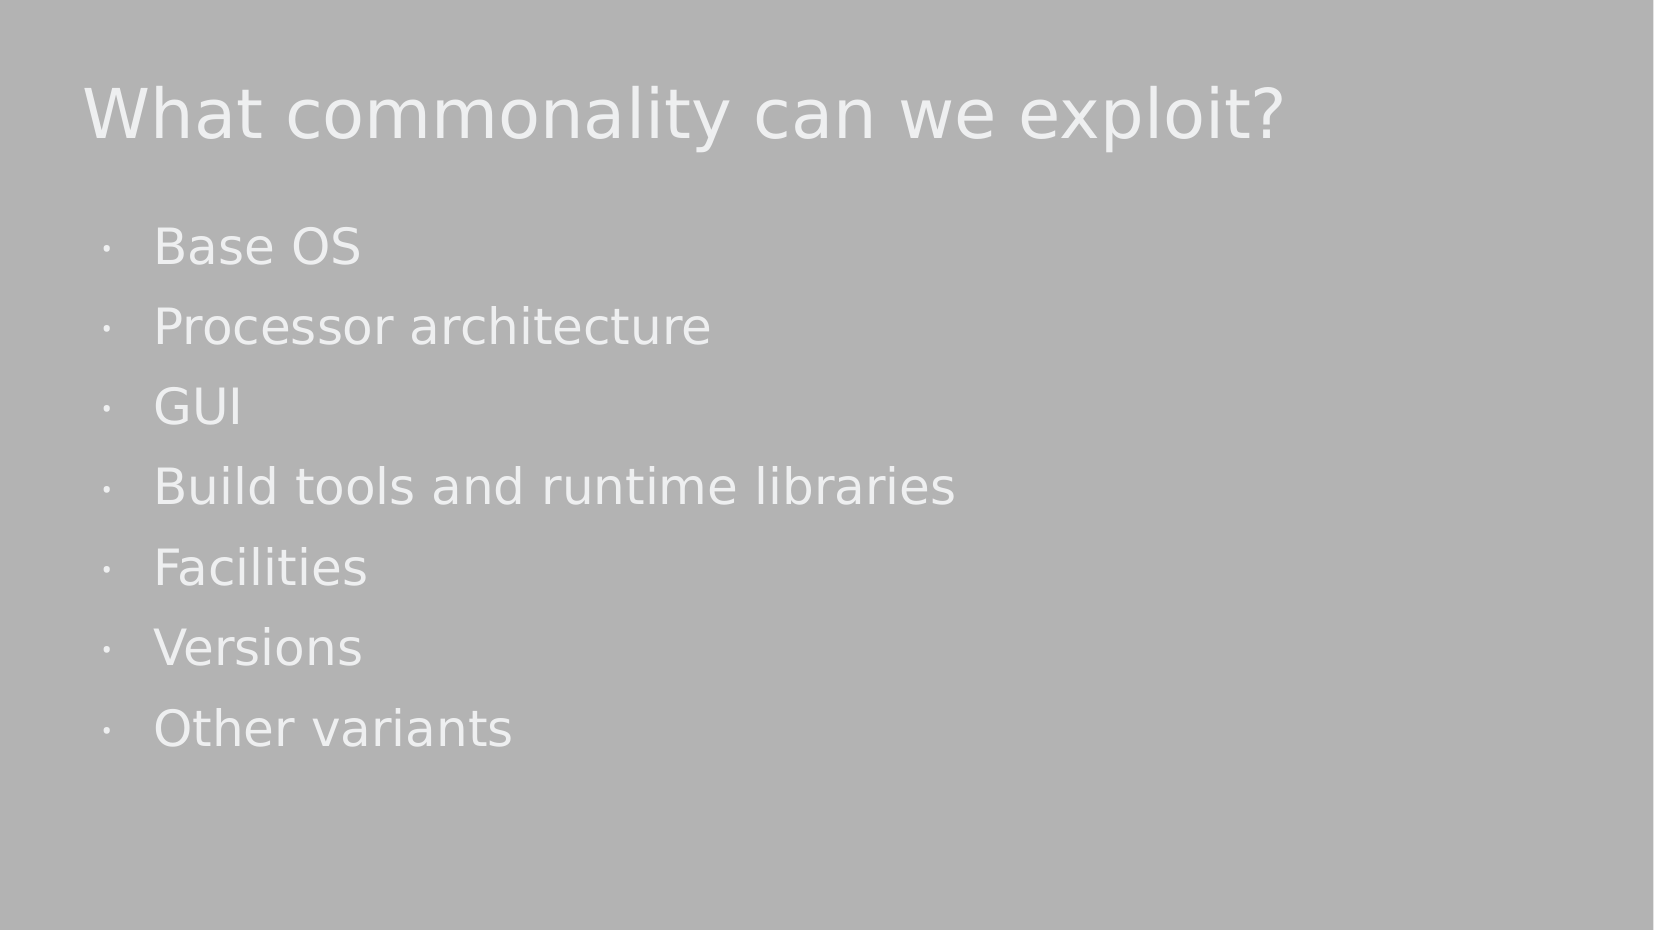

# What commonality can we exploit?
Base OS
Processor architecture
GUI
Build tools and runtime libraries
Facilities
Versions
Other variants